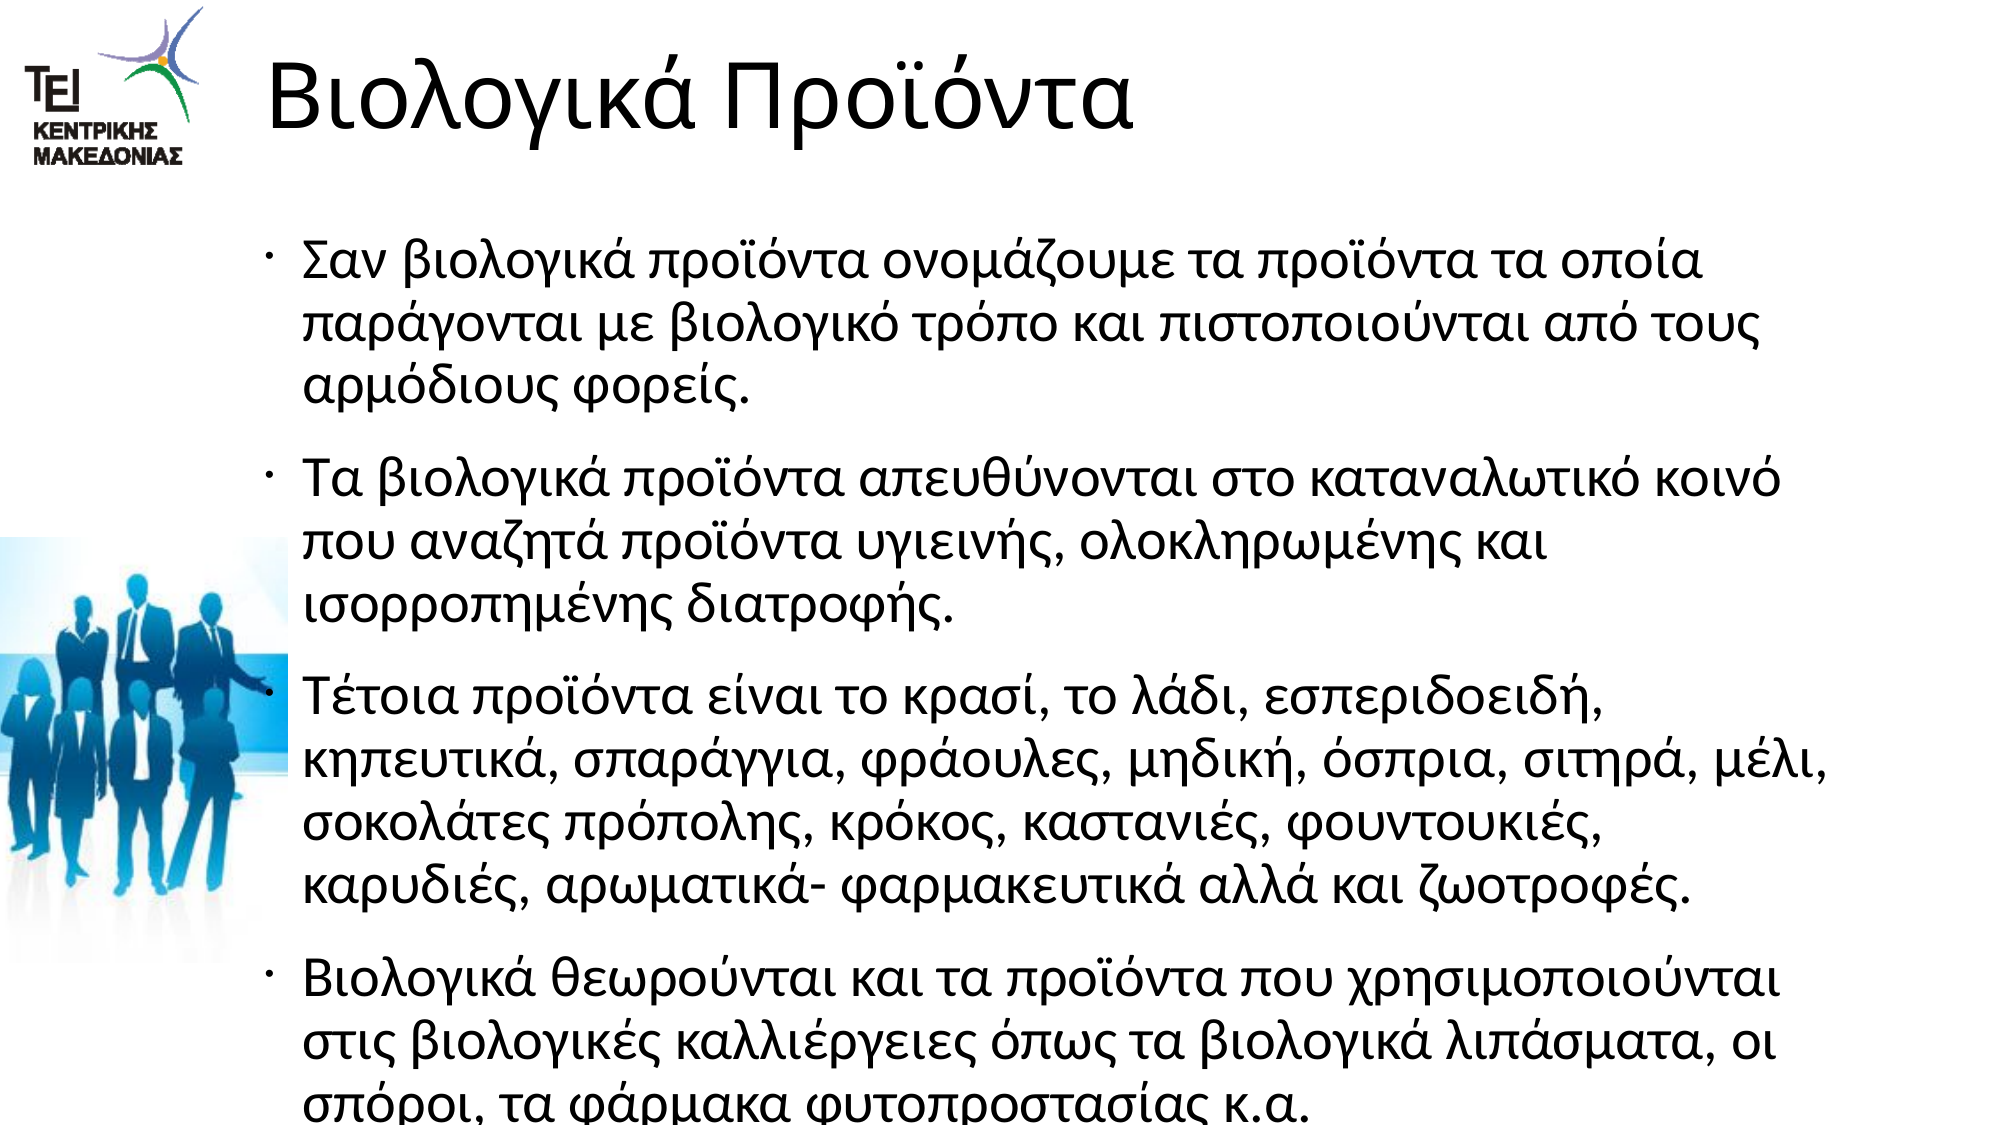

# Βιολογικά Προϊόντα
Σαν βιολογικά προϊόντα ονομάζουμε τα προϊόντα τα οποία παράγονται με βιολογικό τρόπο και πιστοποιούνται από τους αρμόδιους φορείς.
Τα βιολογικά προϊόντα απευθύνονται στο καταναλωτικό κοινό που αναζητά προϊόντα υγιεινής, ολοκληρωμένης και ισορροπημένης διατροφής.
Τέτοια προϊόντα είναι το κρασί, το λάδι, εσπεριδοειδή, κηπευτικά, σπαράγγια, φράουλες, μηδική, όσπρια, σιτηρά, μέλι, σοκολάτες πρόπολης, κρόκος, καστανιές, φουντουκιές, καρυδιές, αρωματικά- φαρμακευτικά αλλά και ζωοτροφές.
Βιολογικά θεωρούνται και τα προϊόντα που χρησιμοποιούνται στις βιολογικές καλλιέργειες όπως τα βιολογικά λιπάσματα, οι σπόροι, τα φάρμακα φυτοπροστασίας κ.α.